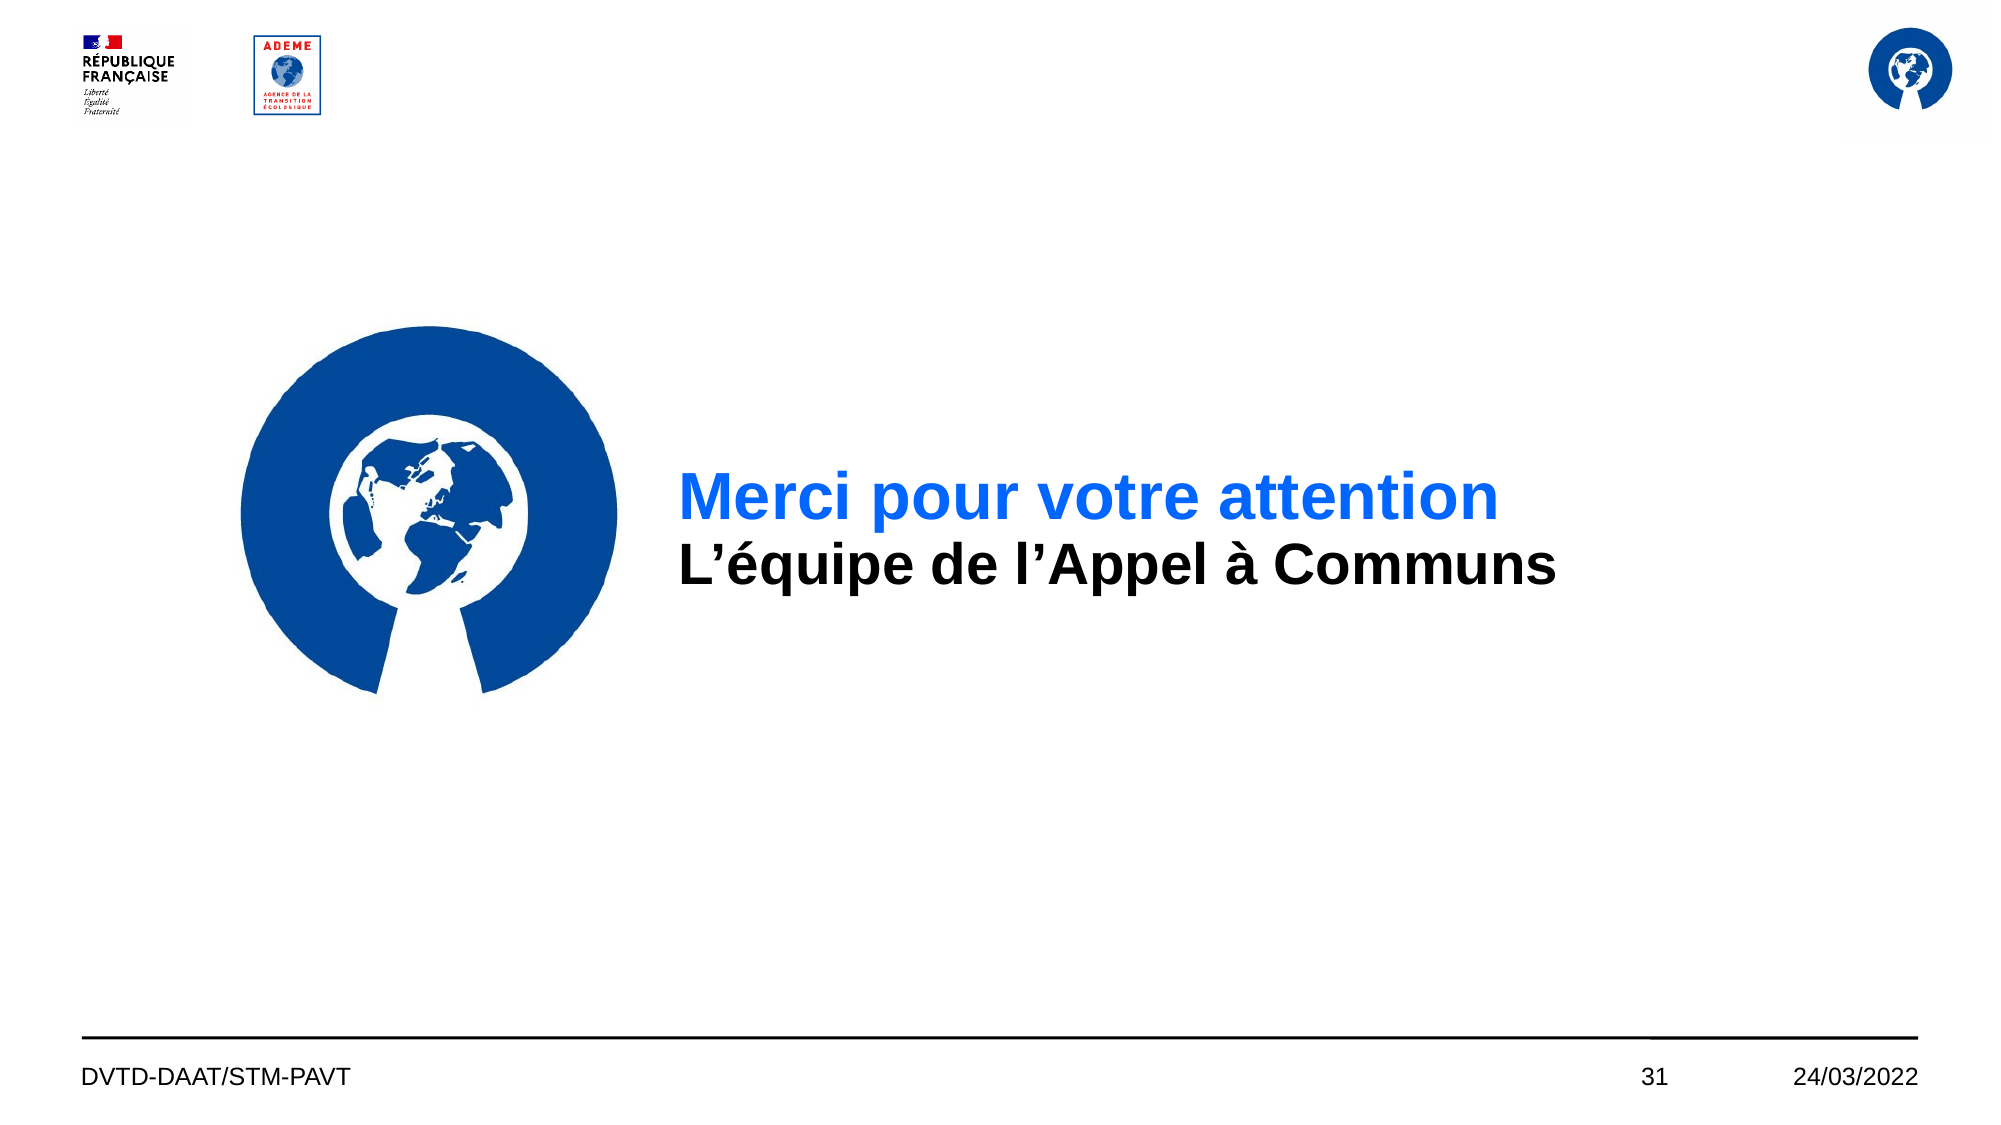

# Merci pour votre attention L’équipe de l’Appel à Communs
13
8
5
DVTD-DAAT/STM-PAVT
24/03/2022